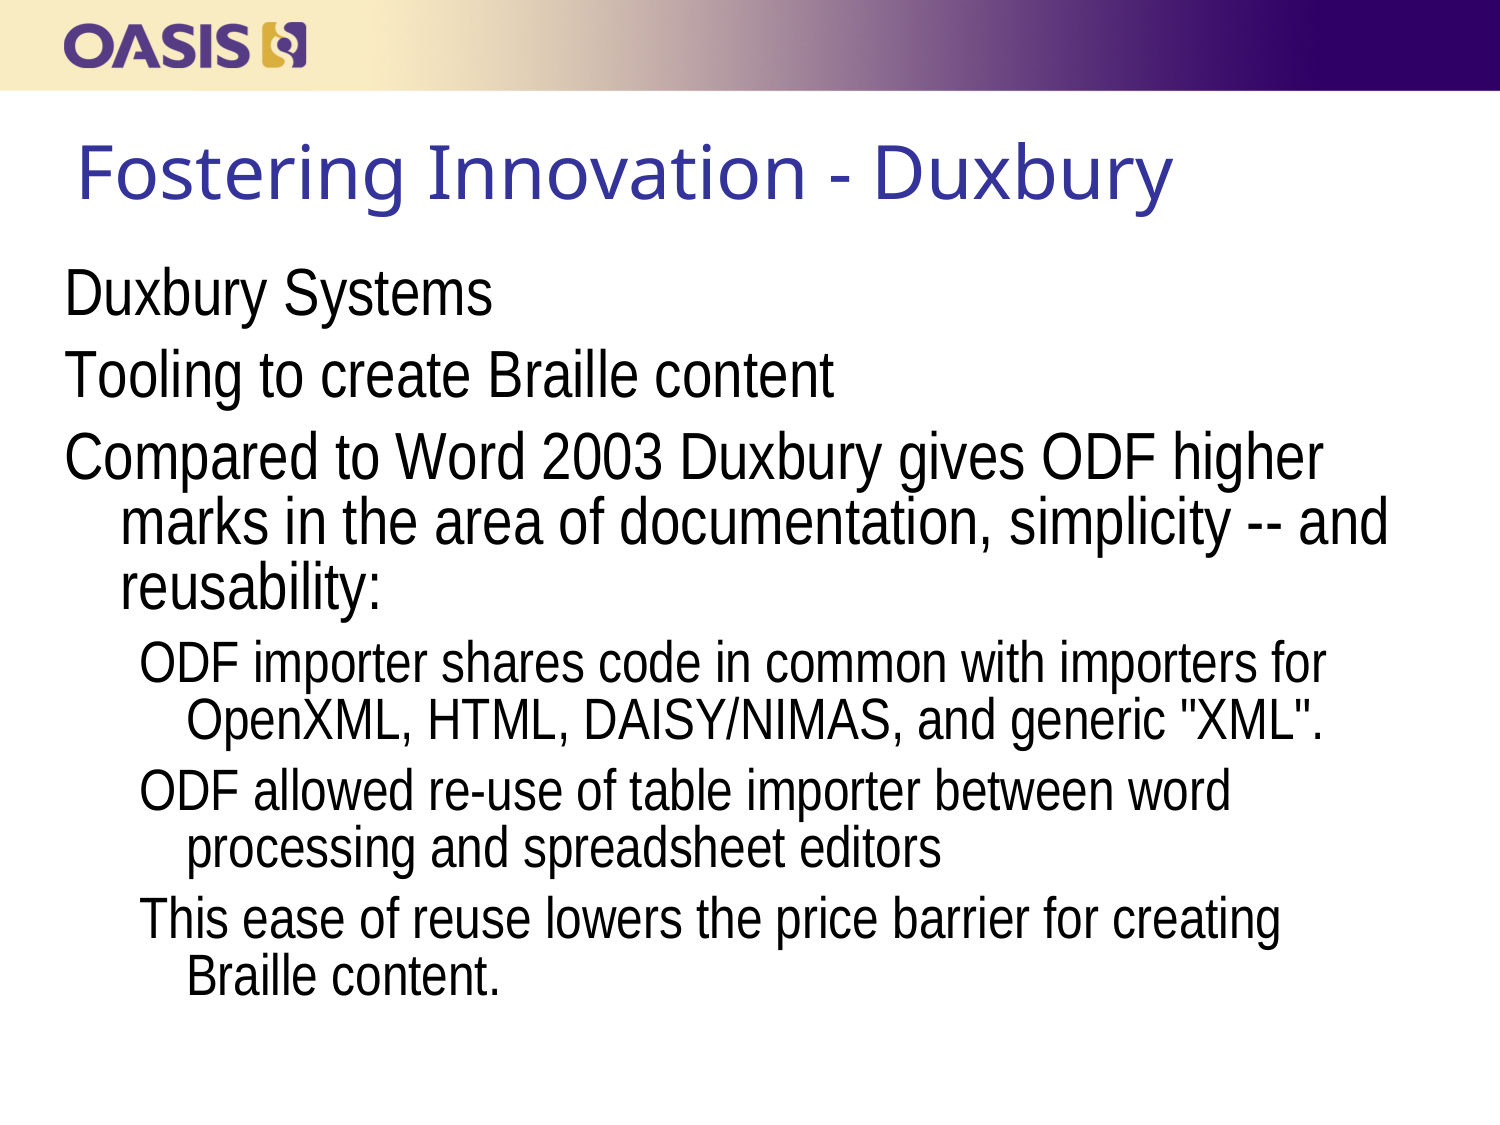

# Fostering Innovation - Duxbury
Duxbury Systems
Tooling to create Braille content
Compared to Word 2003 Duxbury gives ODF higher marks in the area of documentation, simplicity -- and reusability:
ODF importer shares code in common with importers for OpenXML, HTML, DAISY/NIMAS, and generic "XML".
ODF allowed re-use of table importer between word processing and spreadsheet editors
This ease of reuse lowers the price barrier for creating Braille content.